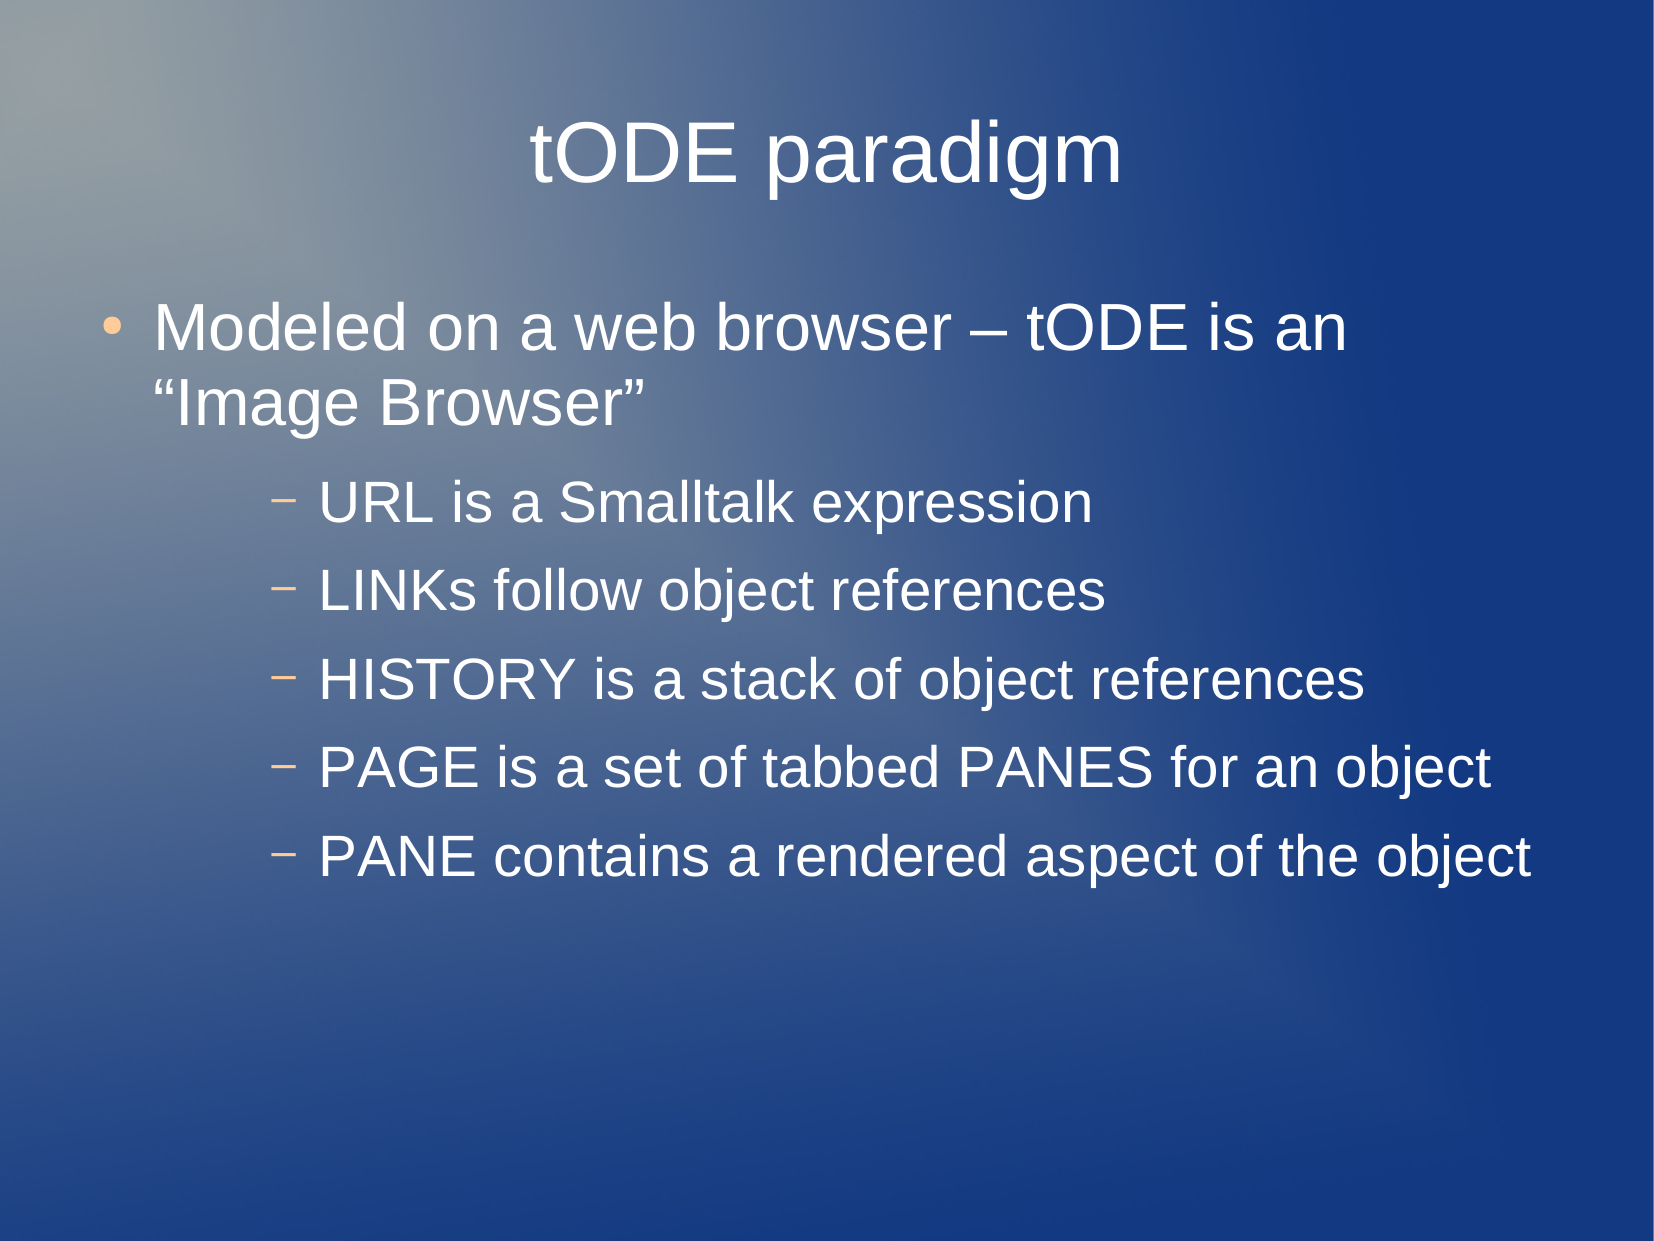

# tODE paradigm
Modeled on a web browser – tODE is an “Image Browser”
URL is a Smalltalk expression
LINKs follow object references
HISTORY is a stack of object references
PAGE is a set of tabbed PANES for an object
PANE contains a rendered aspect of the object